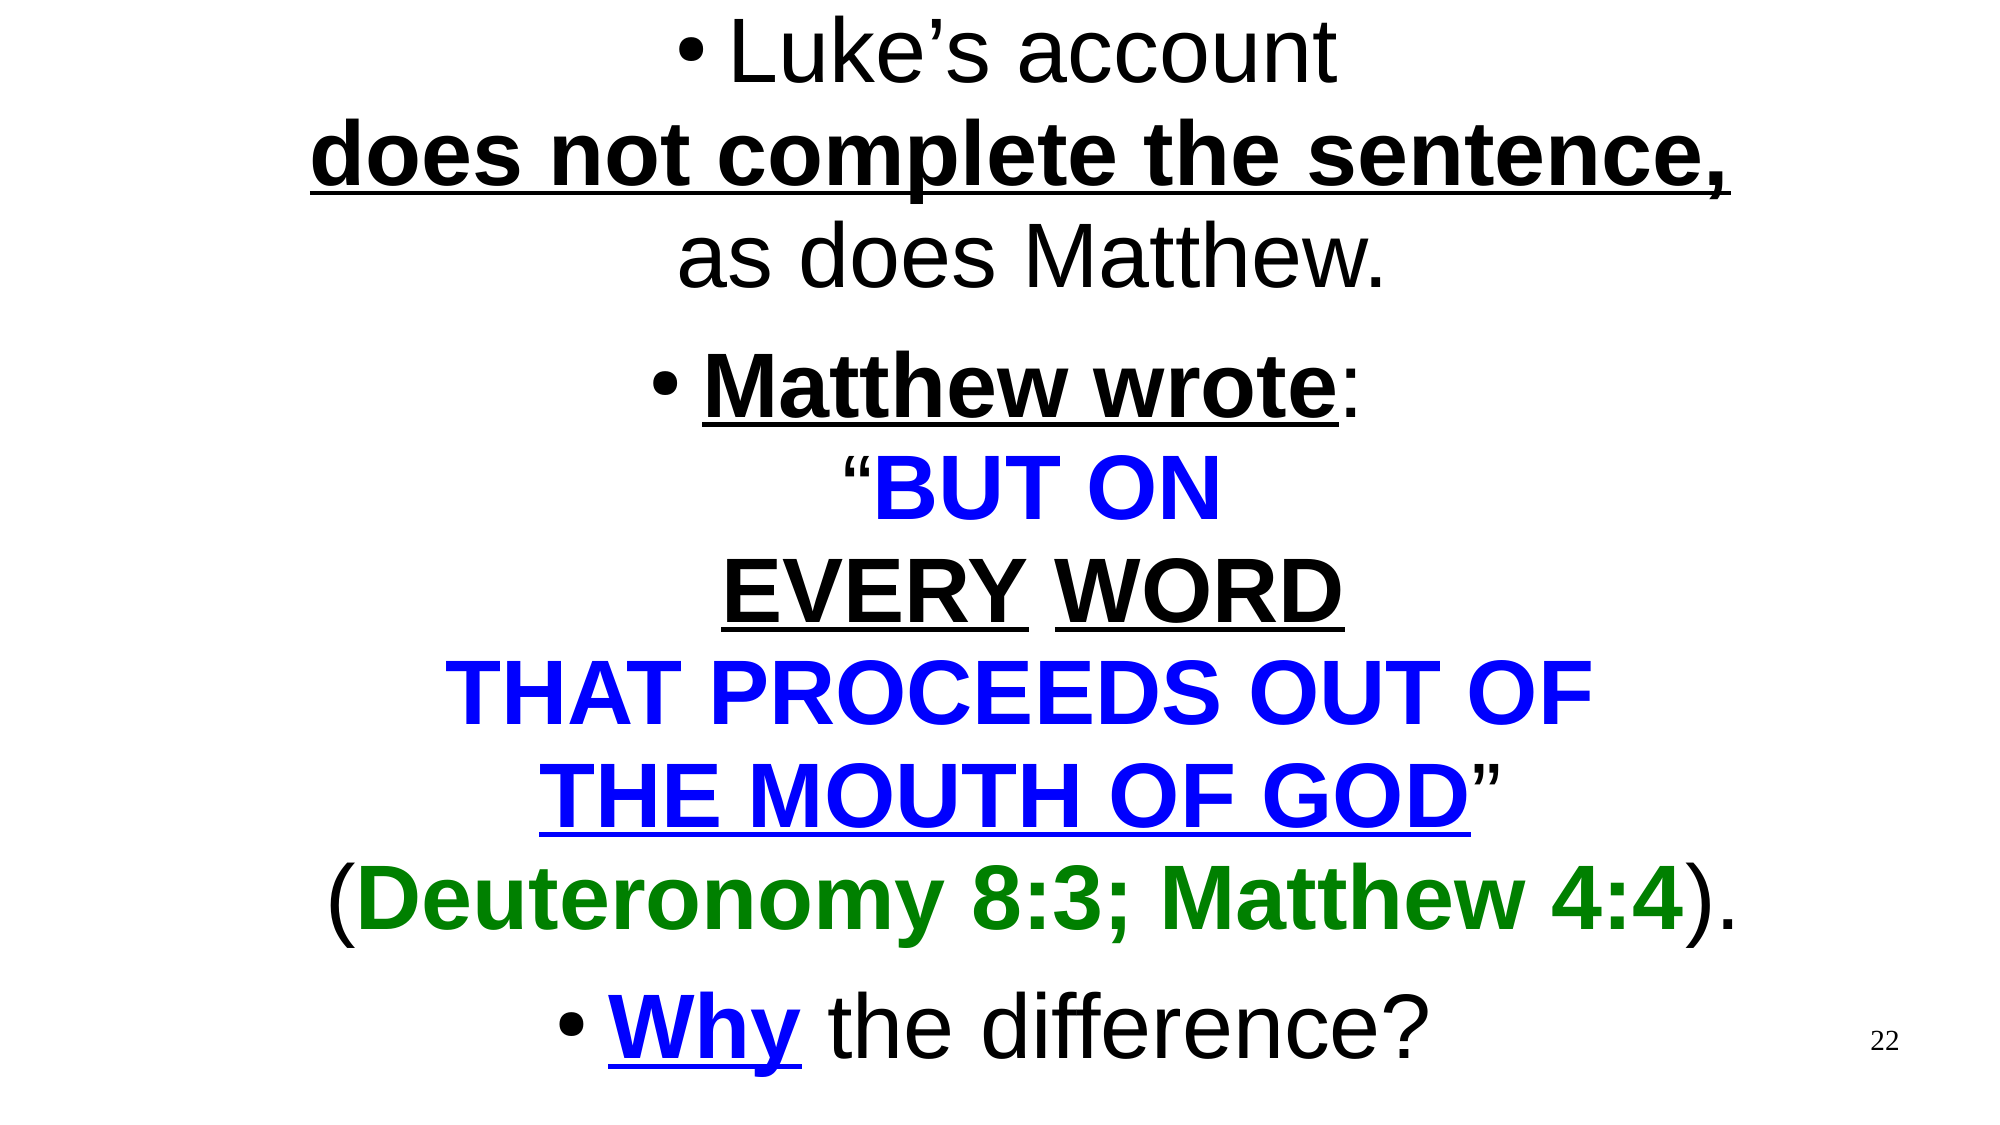

# Luke’s account does not complete the sentence, as does Matthew.
Matthew wrote:
“BUT ON
 EVERY WORD
THAT PROCEEDS OUT OF
THE MOUTH OF GOD”
(Deuteronomy 8:3; Matthew 4:4).
Why the difference?
22